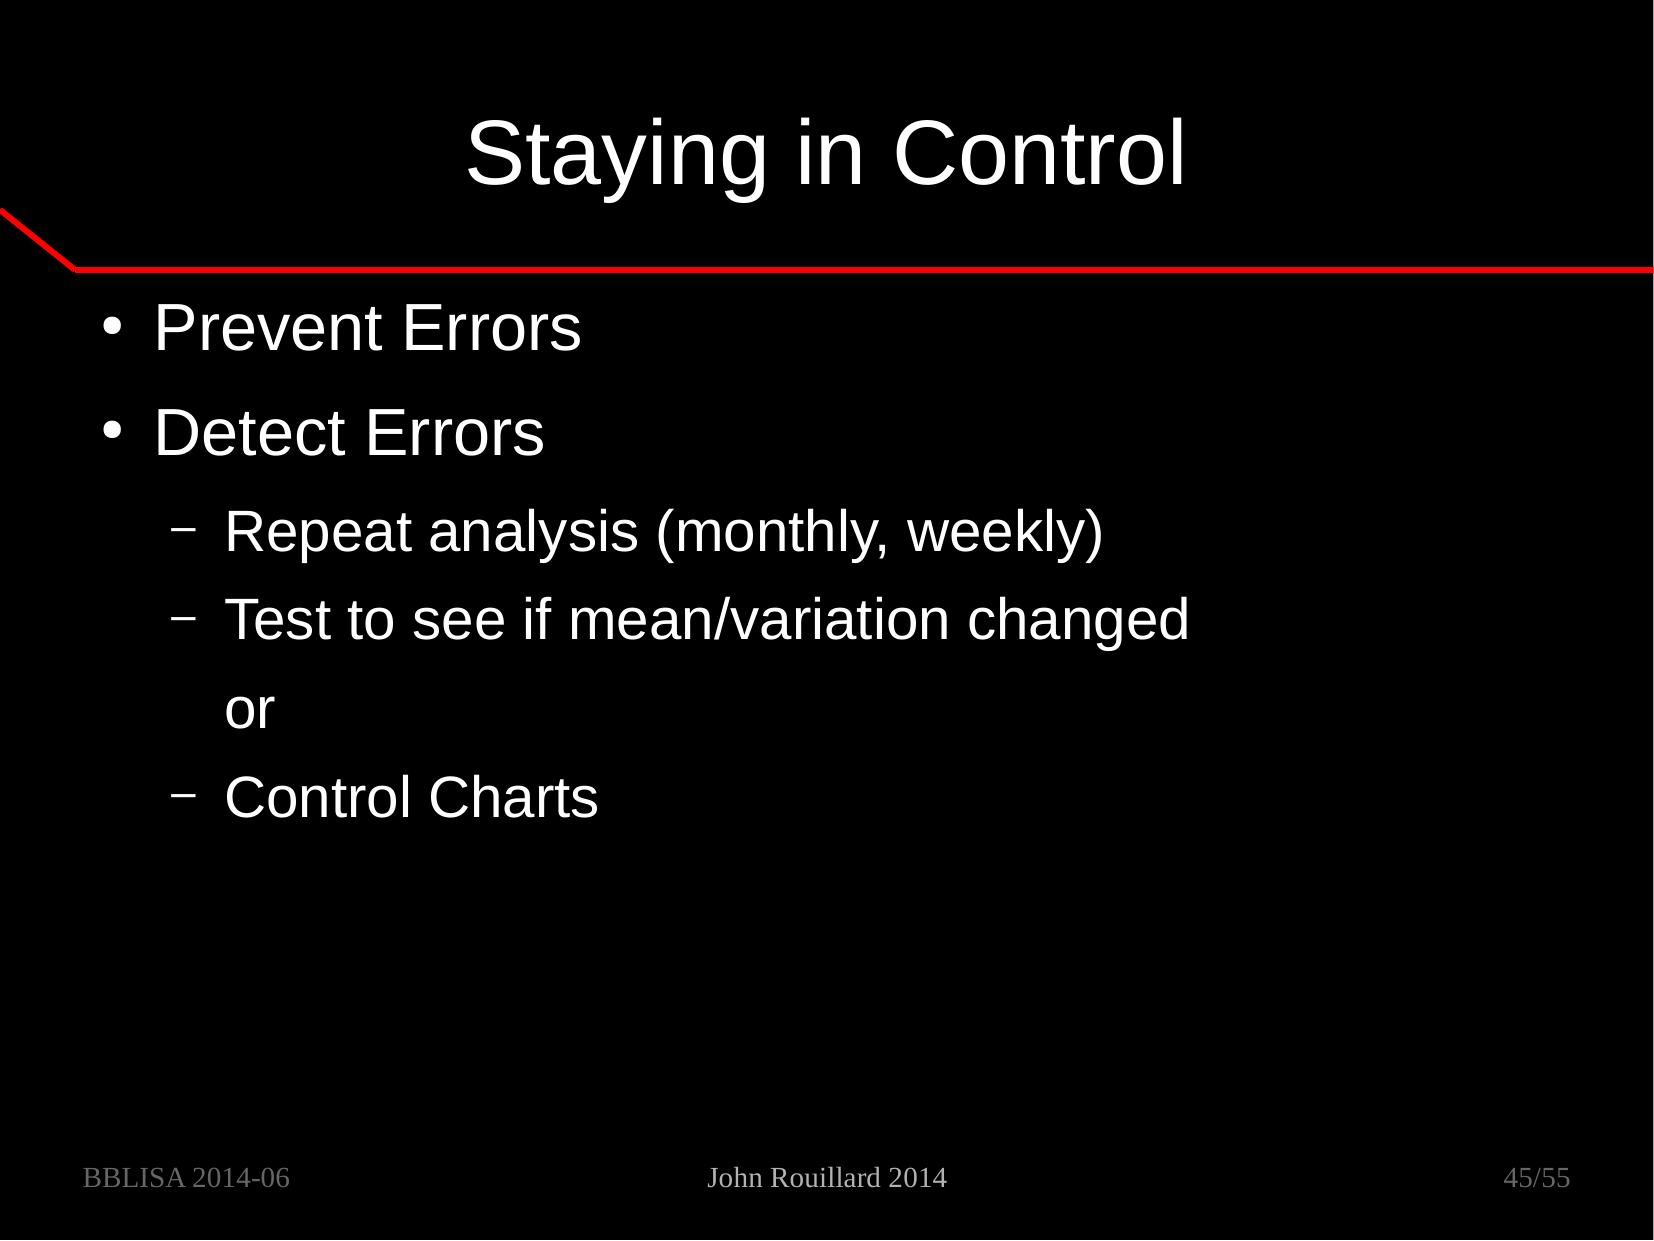

# Staying in Control
Prevent Errors
Detect Errors
Repeat analysis (monthly, weekly)
Test to see if mean/variation changed
or
Control Charts
BBLISA 2014-06
John Rouillard 2014
45